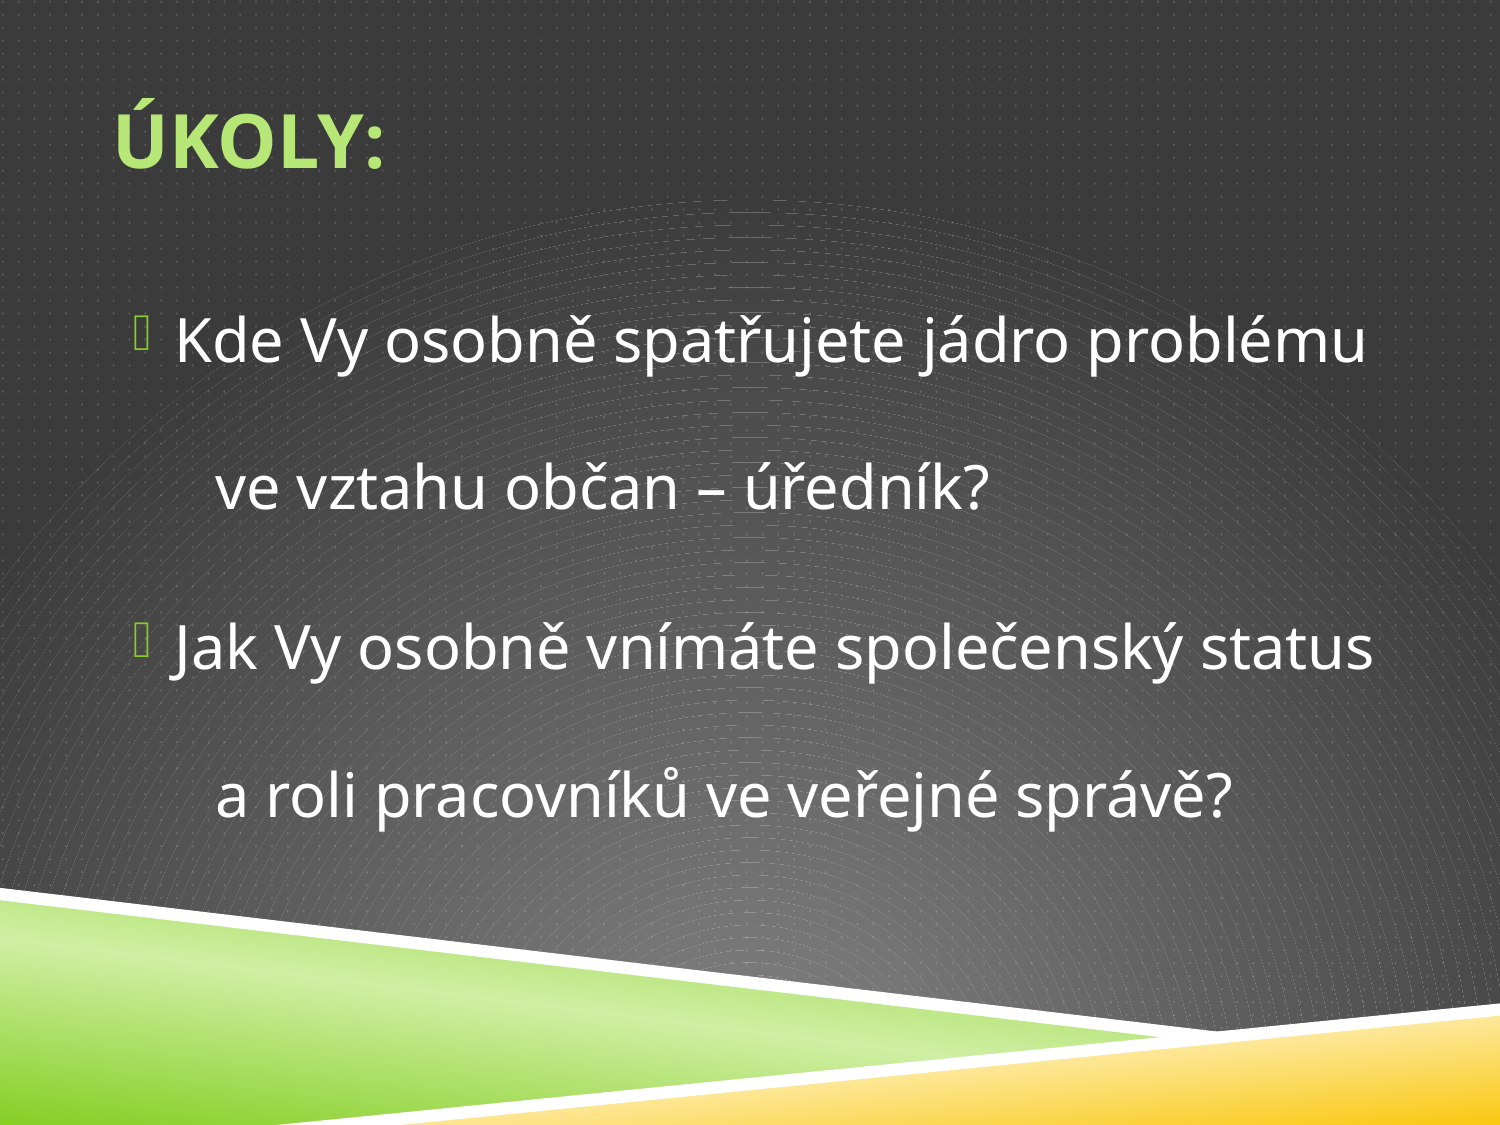

# ÚKOLY:
Kde Vy osobně spatřujete jádro problému ve vztahu občan – úředník?
Jak Vy osobně vnímáte společenský status a roli pracovníků ve veřejné správě?